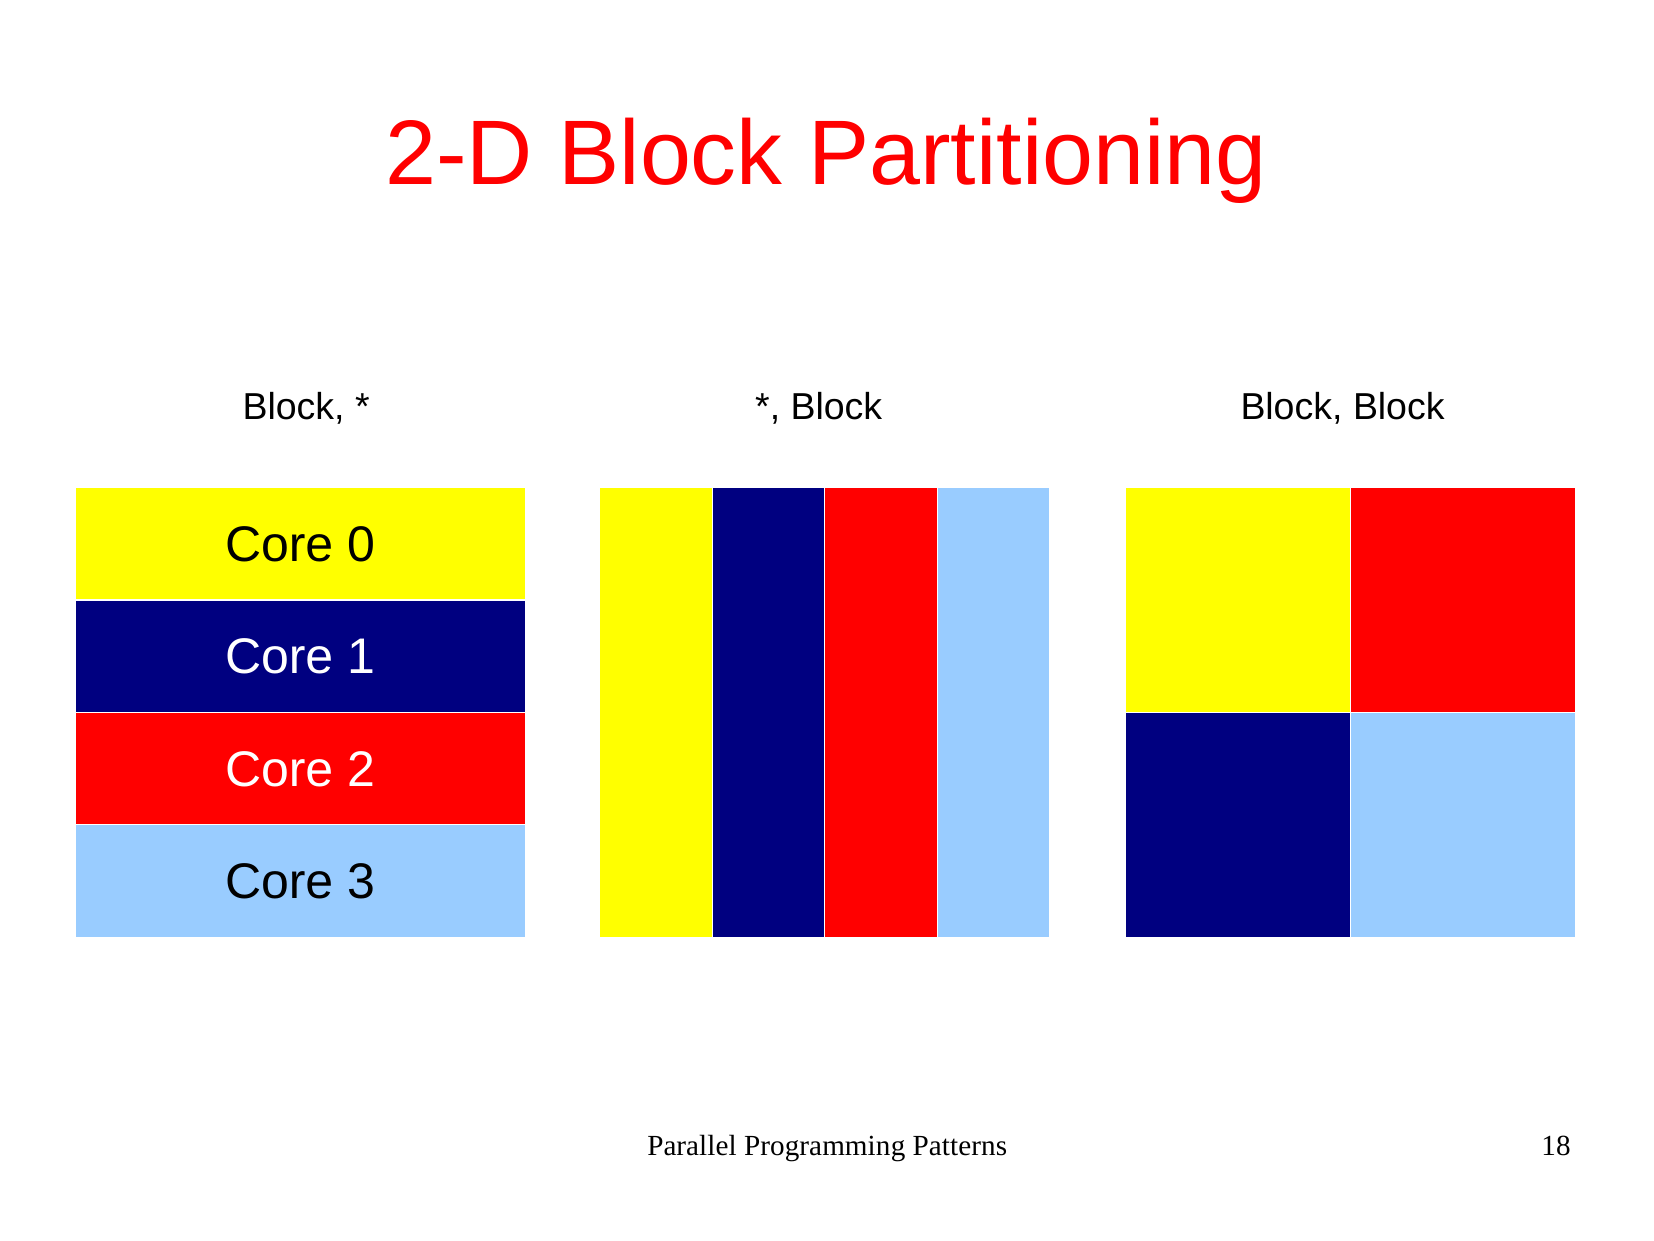

# 2-D Block Partitioning
Block, *
*, Block
Block, Block
Core 0
Core 1
Core 2
Core 3
Parallel Programming Patterns
18